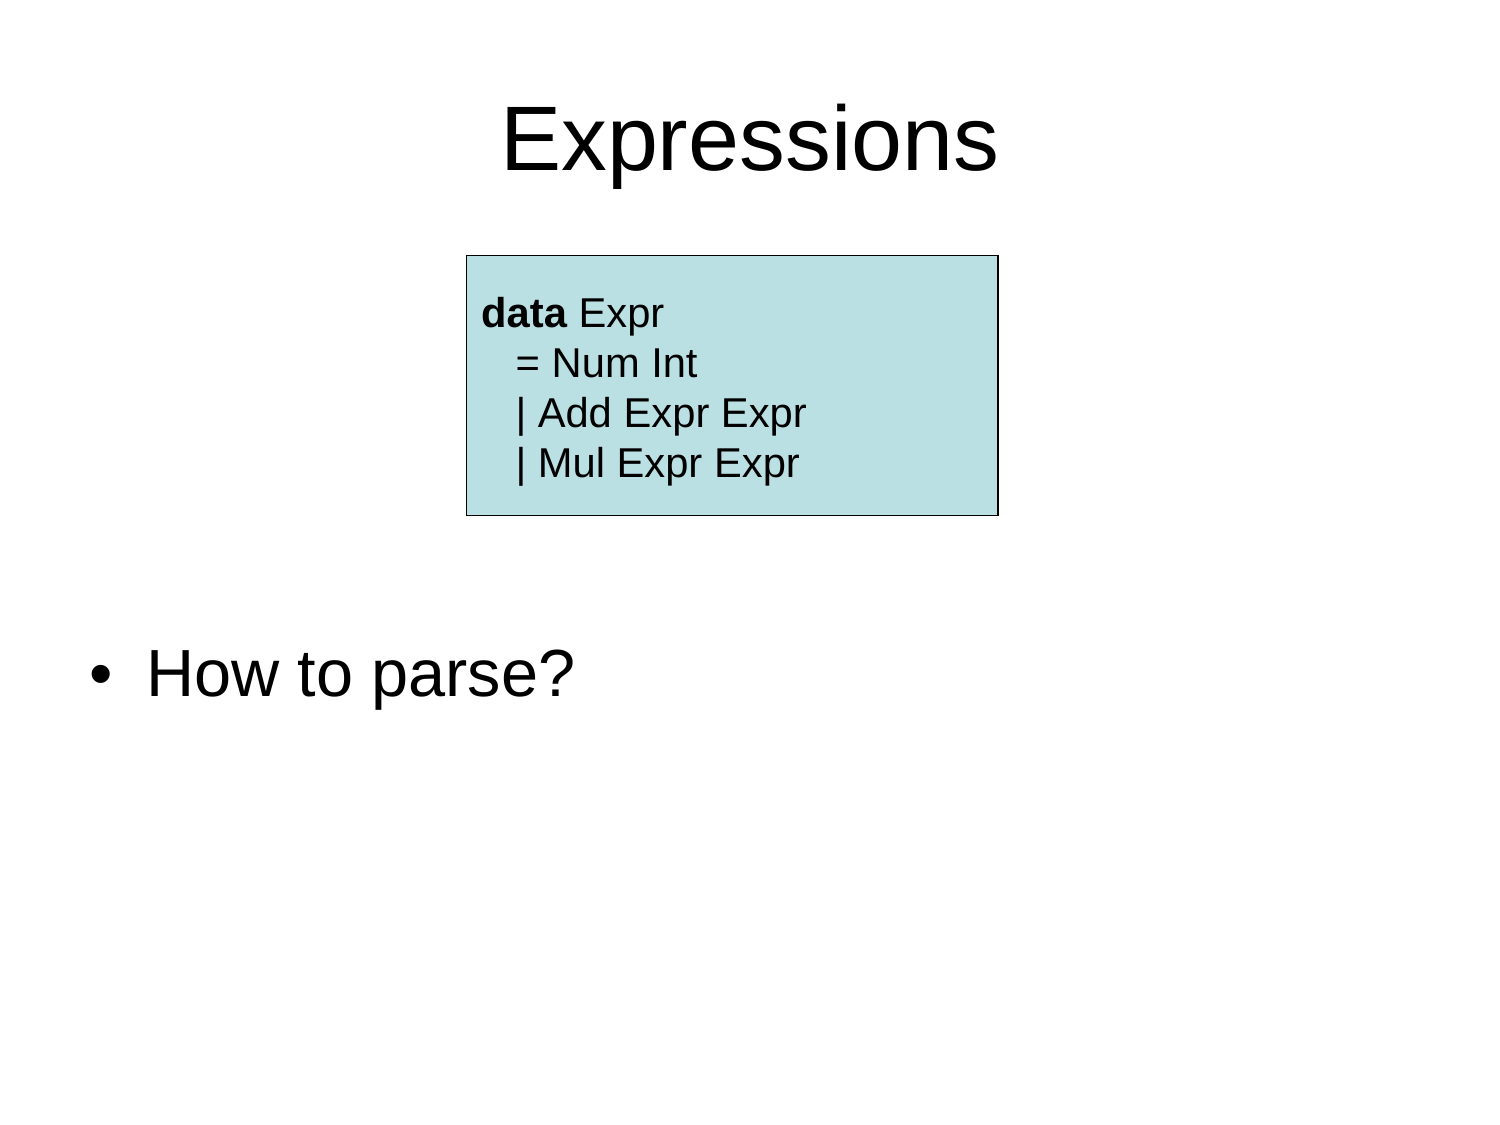

# Expressions
data Expr
 = Num Int
 | Add Expr Expr
 | Mul Expr Expr
How to parse?